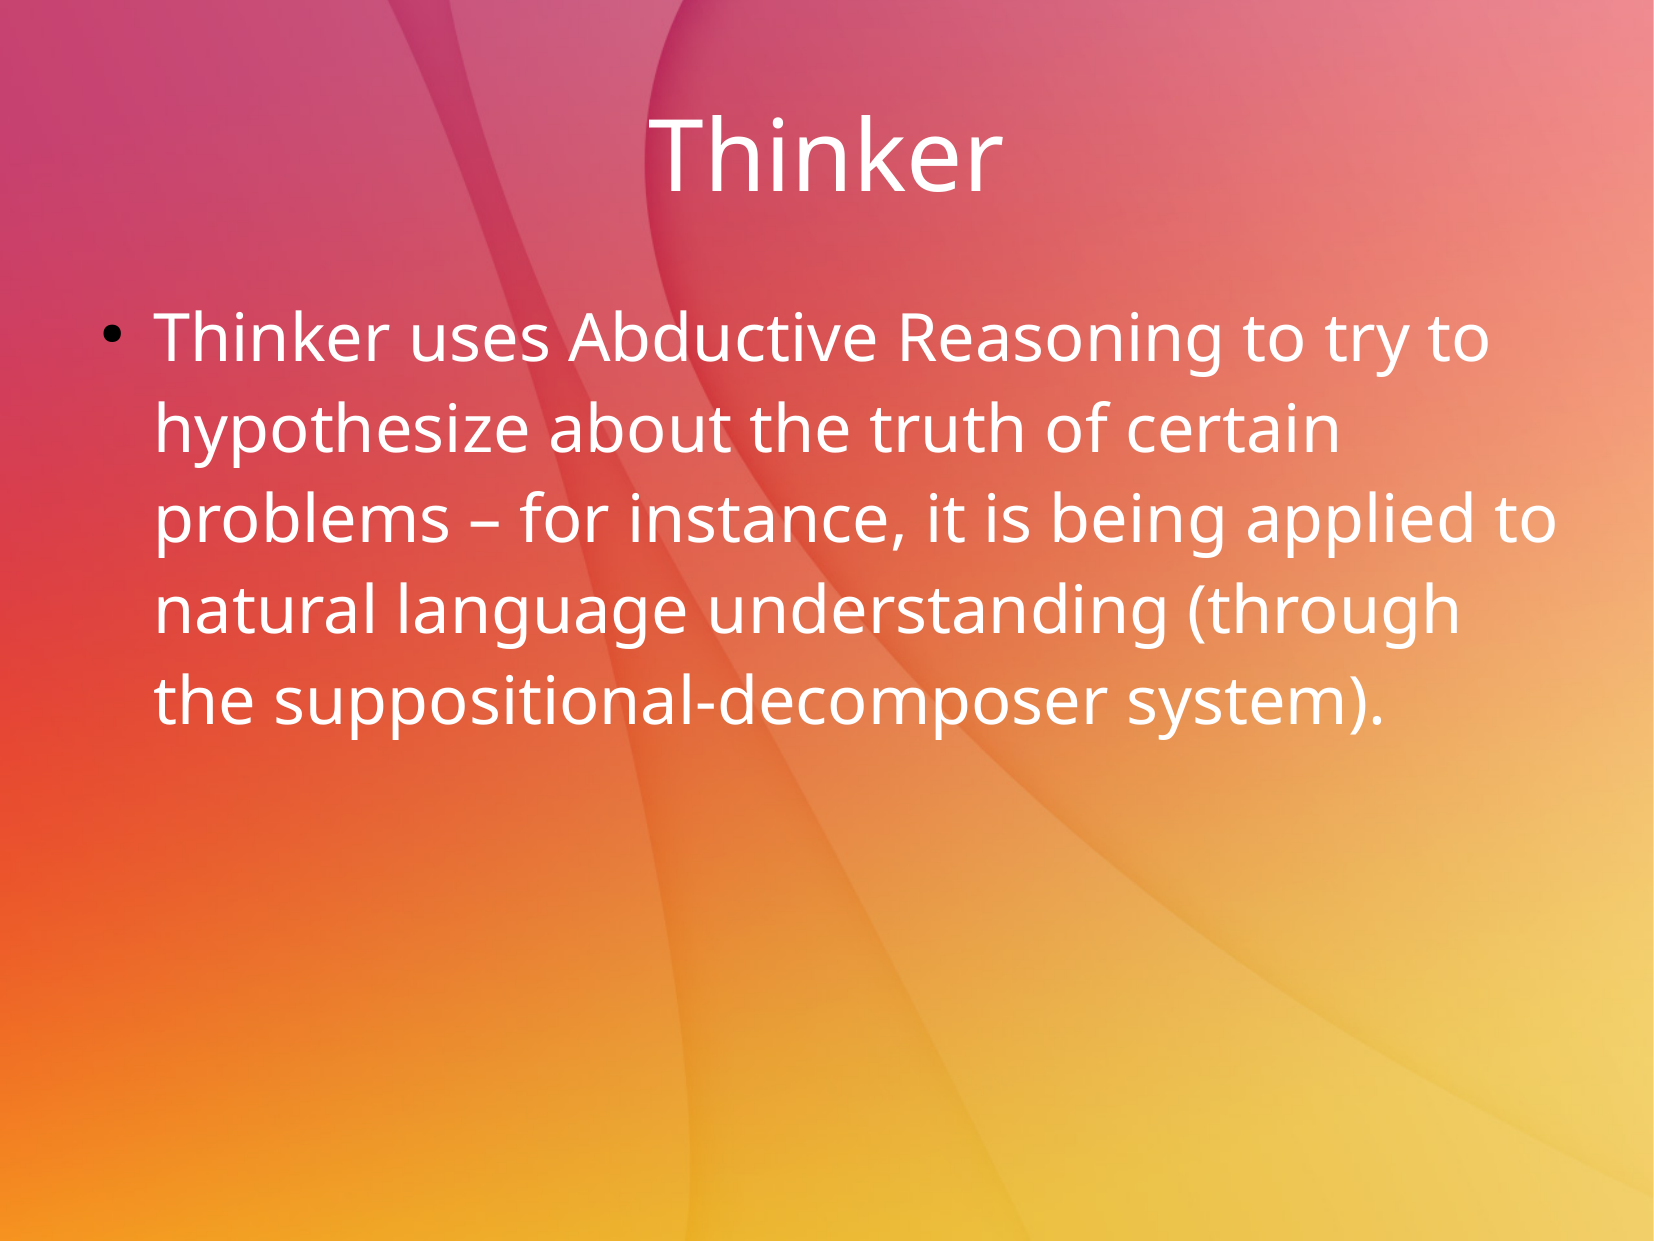

# Thinker
Thinker uses Abductive Reasoning to try to hypothesize about the truth of certain problems – for instance, it is being applied to natural language understanding (through the suppositional-decomposer system).